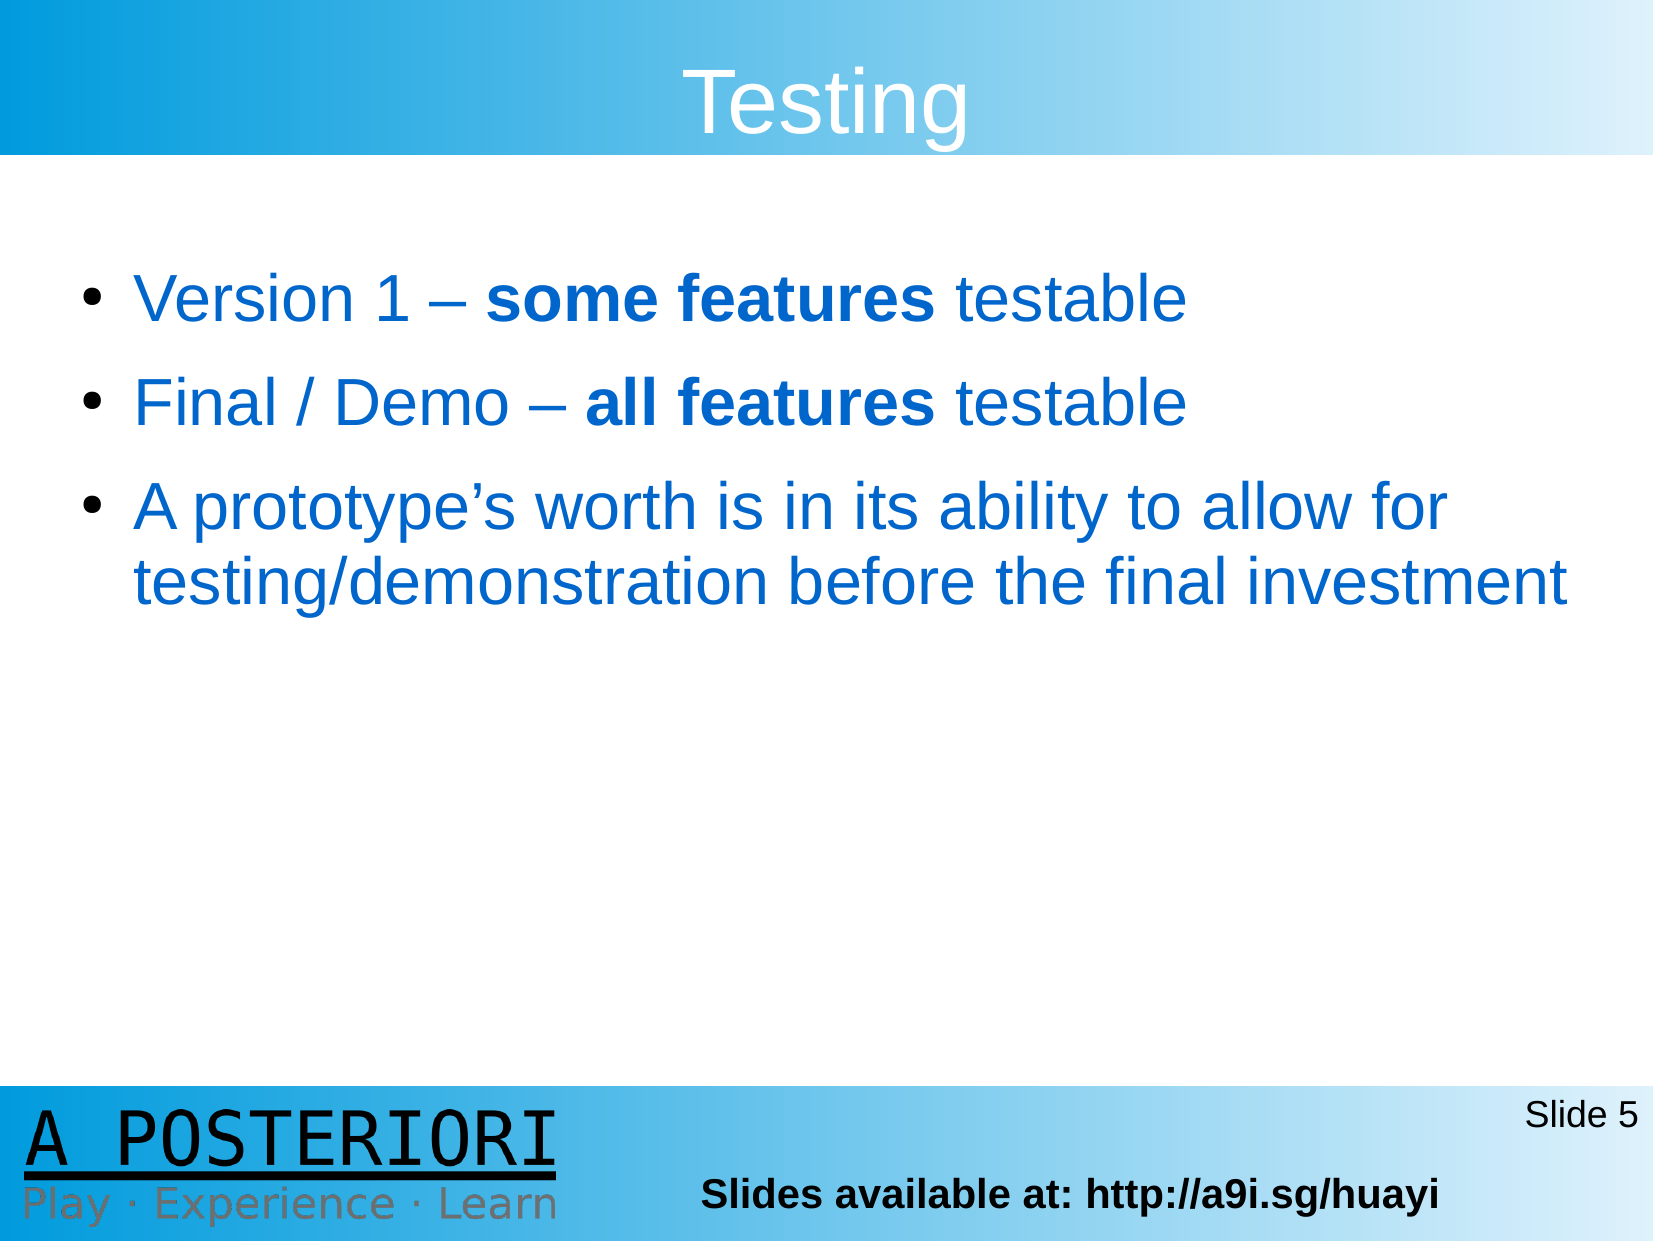

# Testing
Version 1 – some features testable
Final / Demo – all features testable
A prototype’s worth is in its ability to allow for testing/demonstration before the final investment